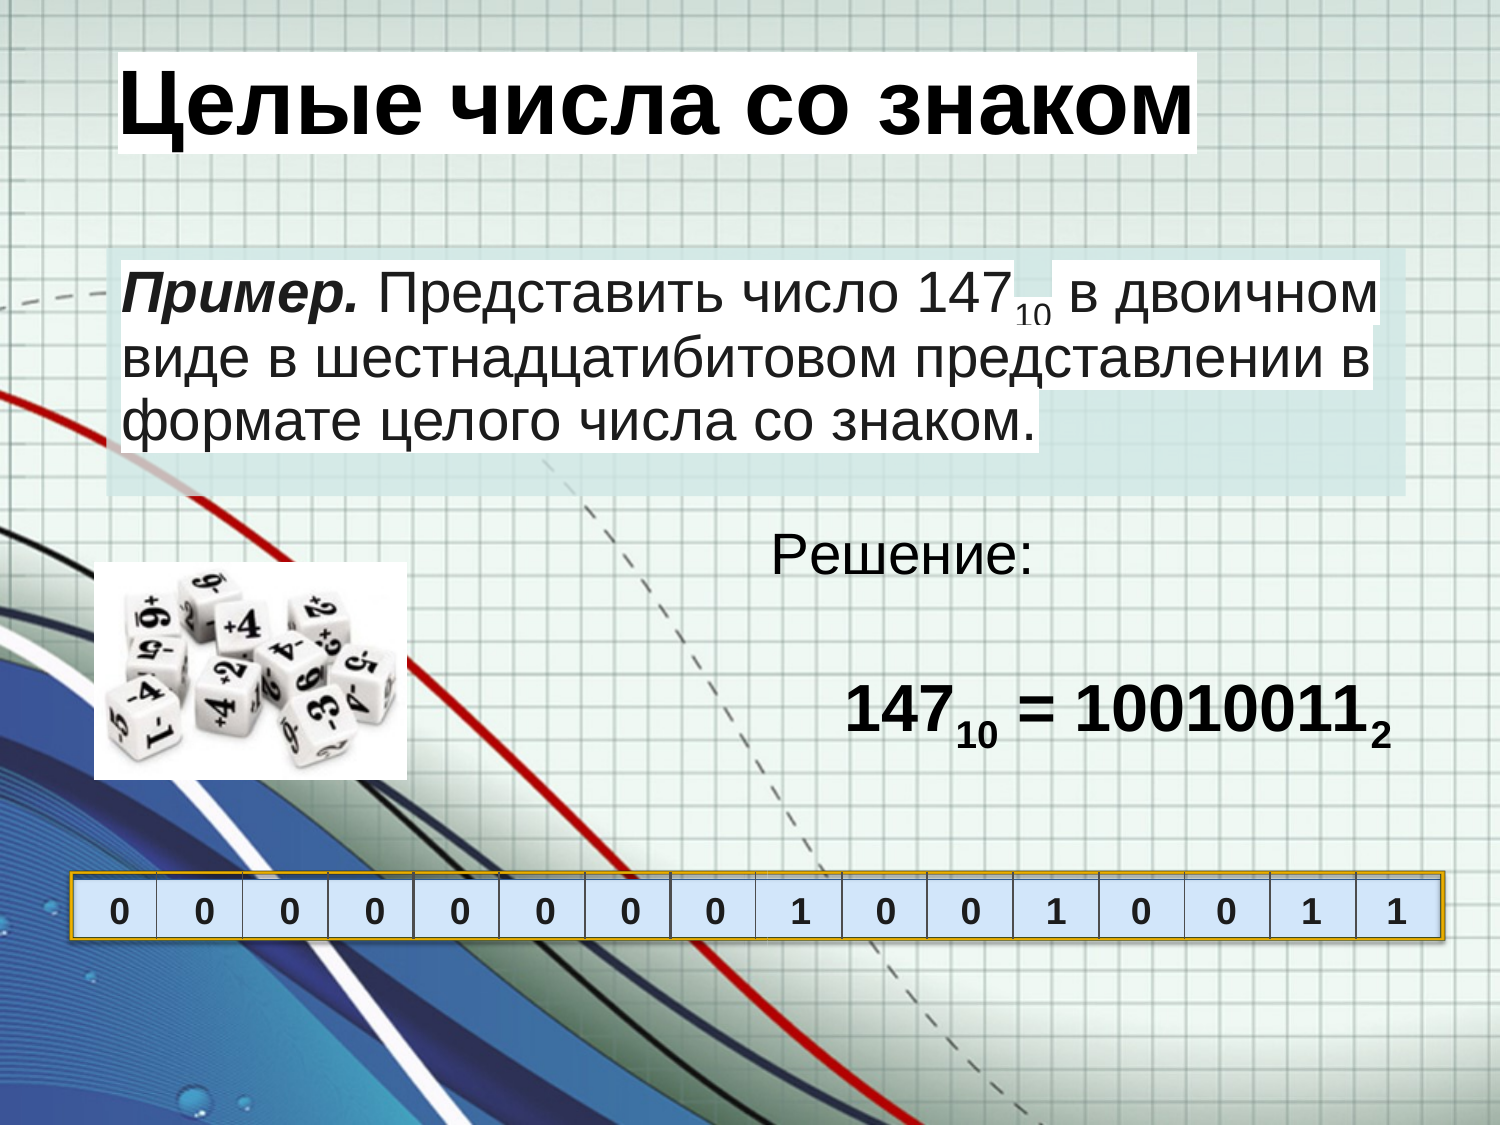

# Целые числа со знаком
Пример. Представить число 14710 в двоичном виде в шестнадцатибитовом представлении в формате целого числа со знаком.
Решение:
 14710 = 100100112
0 0 0 0 0 0 0 0 1 0 0 1 0 0 1 1